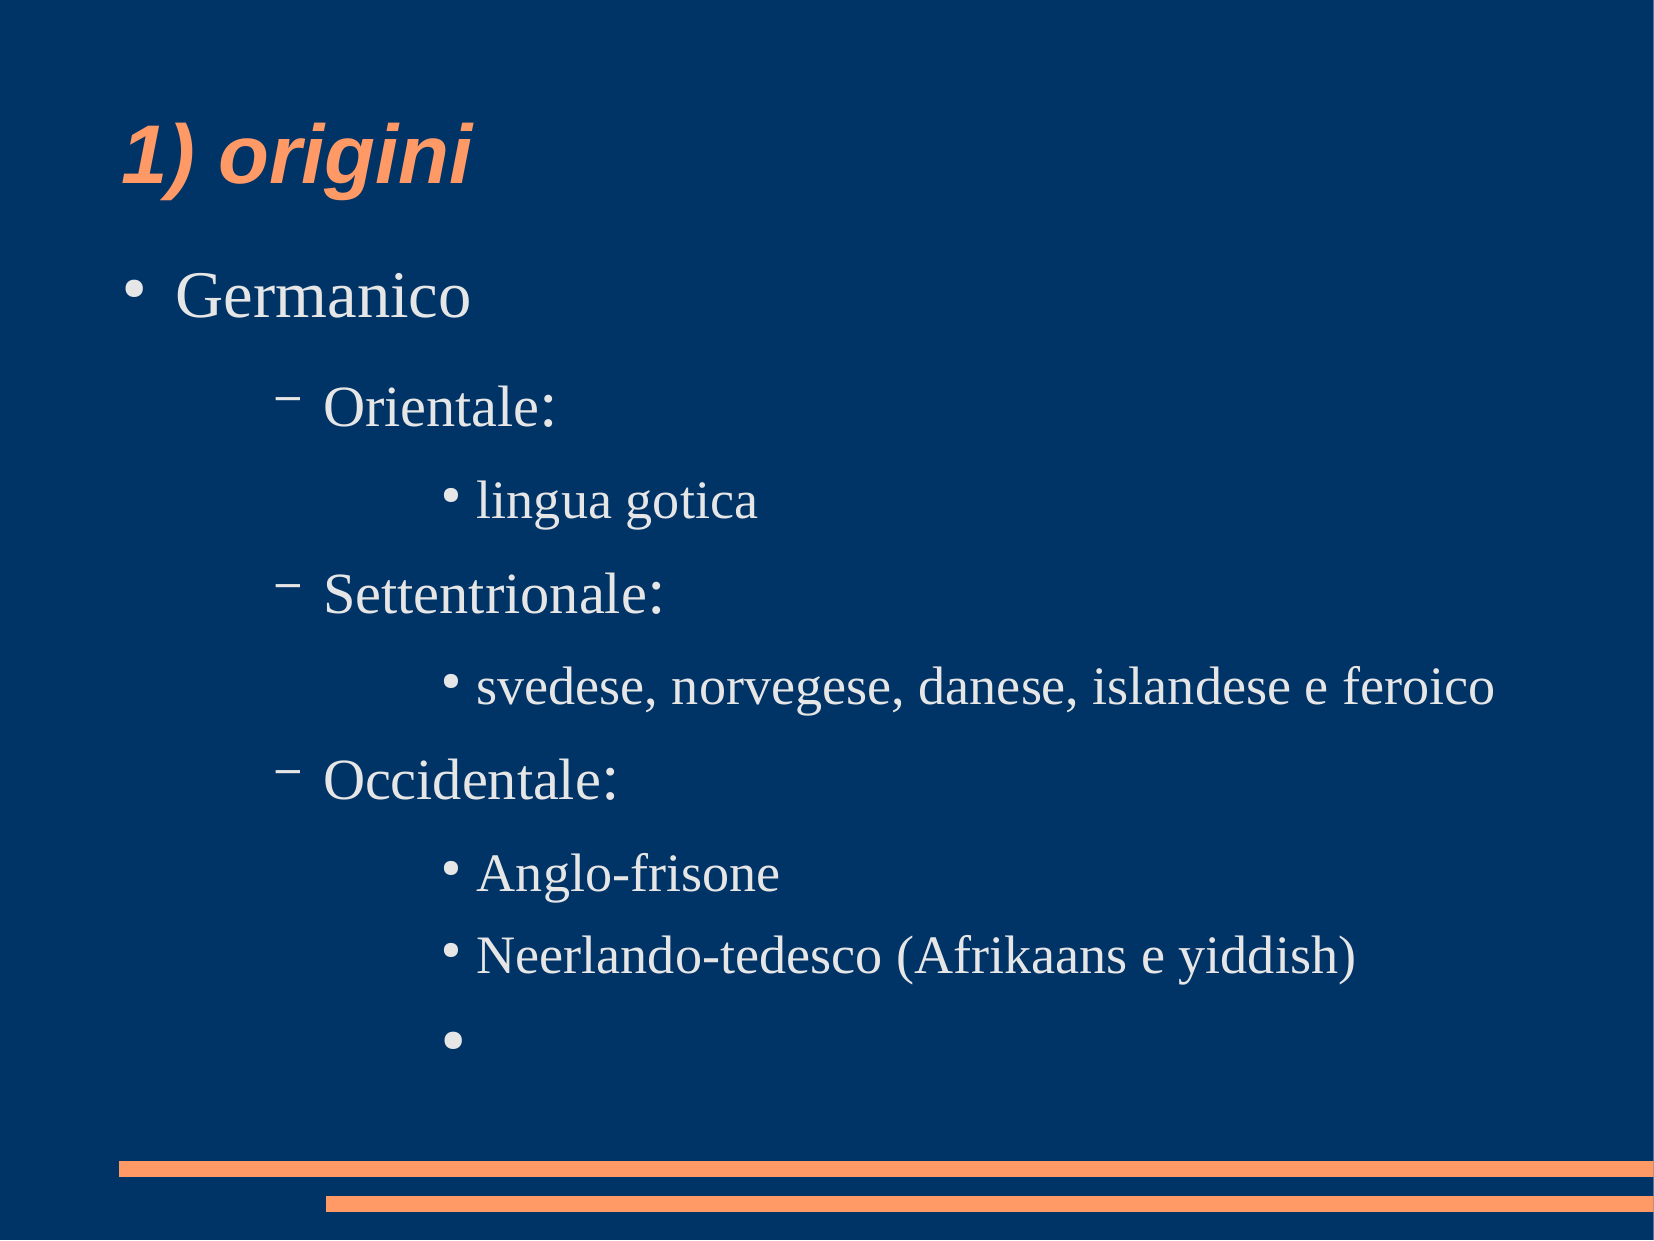

# 1) origini
Germanico
Orientale:
lingua gotica
Settentrionale:
svedese, norvegese, danese, islandese e feroico
Occidentale:
Anglo-frisone
Neerlando-tedesco (Afrikaans e yiddish)